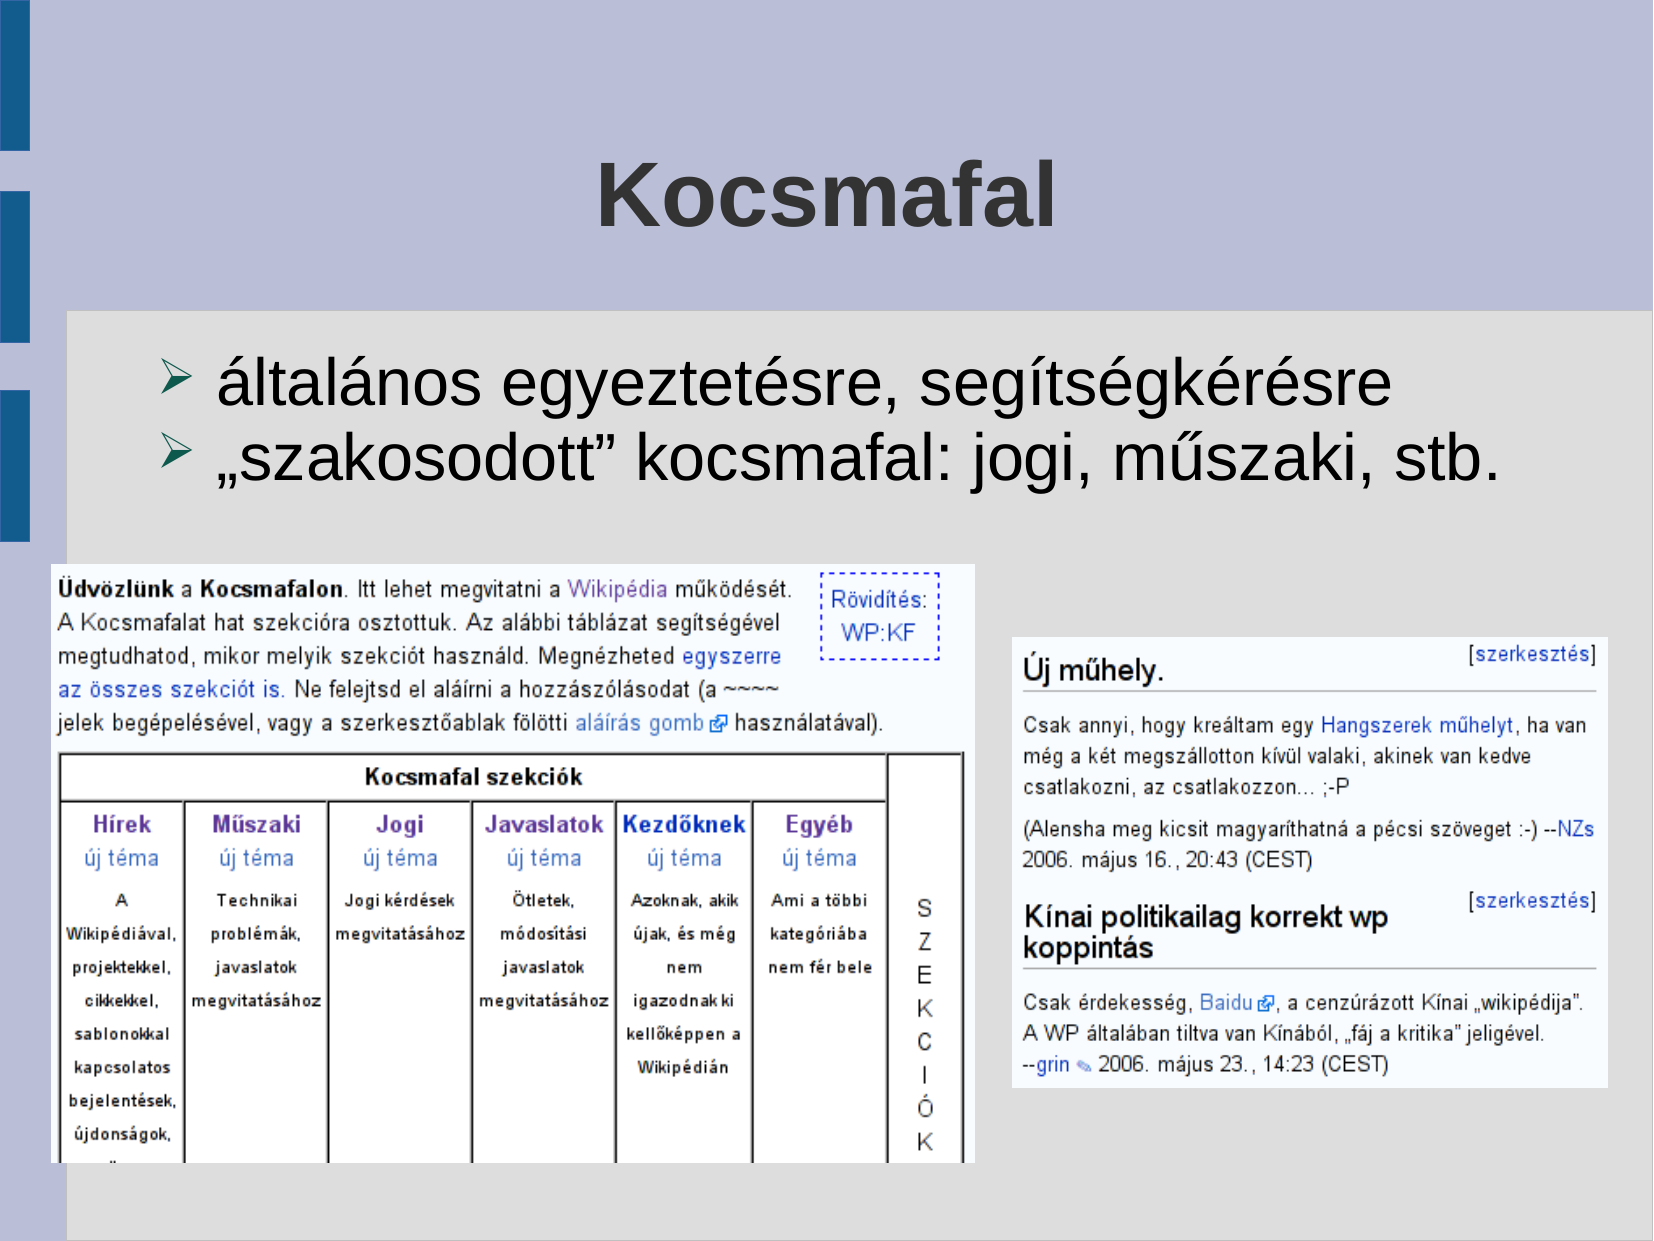

# Kocsmafal
általános egyeztetésre, segítségkérésre
„szakosodott” kocsmafal: jogi, műszaki, stb.